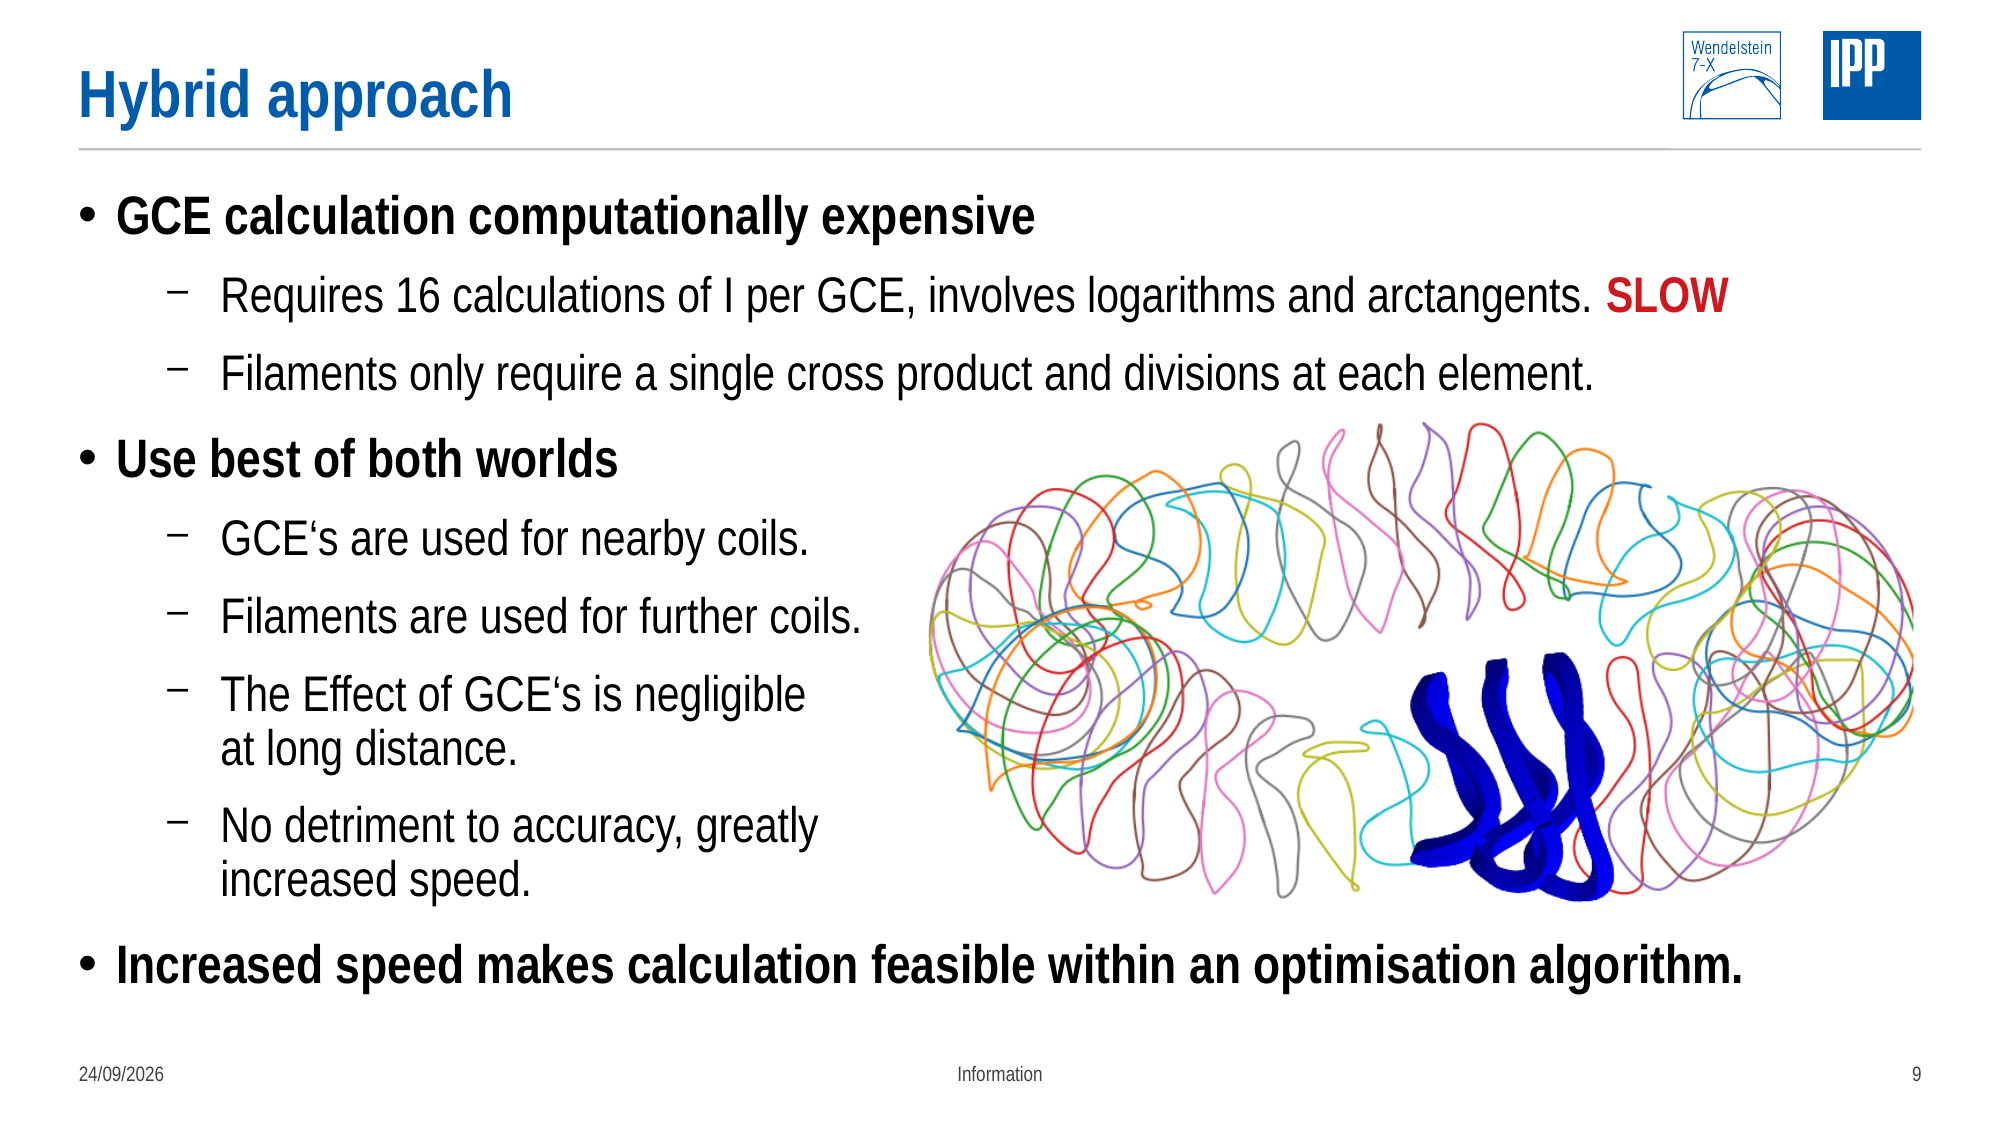

# Hybrid approach
GCE calculation computationally expensive
Requires 16 calculations of I per GCE, involves logarithms and arctangents. SLOW
Filaments only require a single cross product and divisions at each element.
Use best of both worlds
GCE‘s are used for nearby coils.
Filaments are used for further coils.
The Effect of GCE‘s is negligible
at long distance.
No detriment to accuracy, greatly
increased speed.
Increased speed makes calculation feasible within an optimisation algorithm.
Information